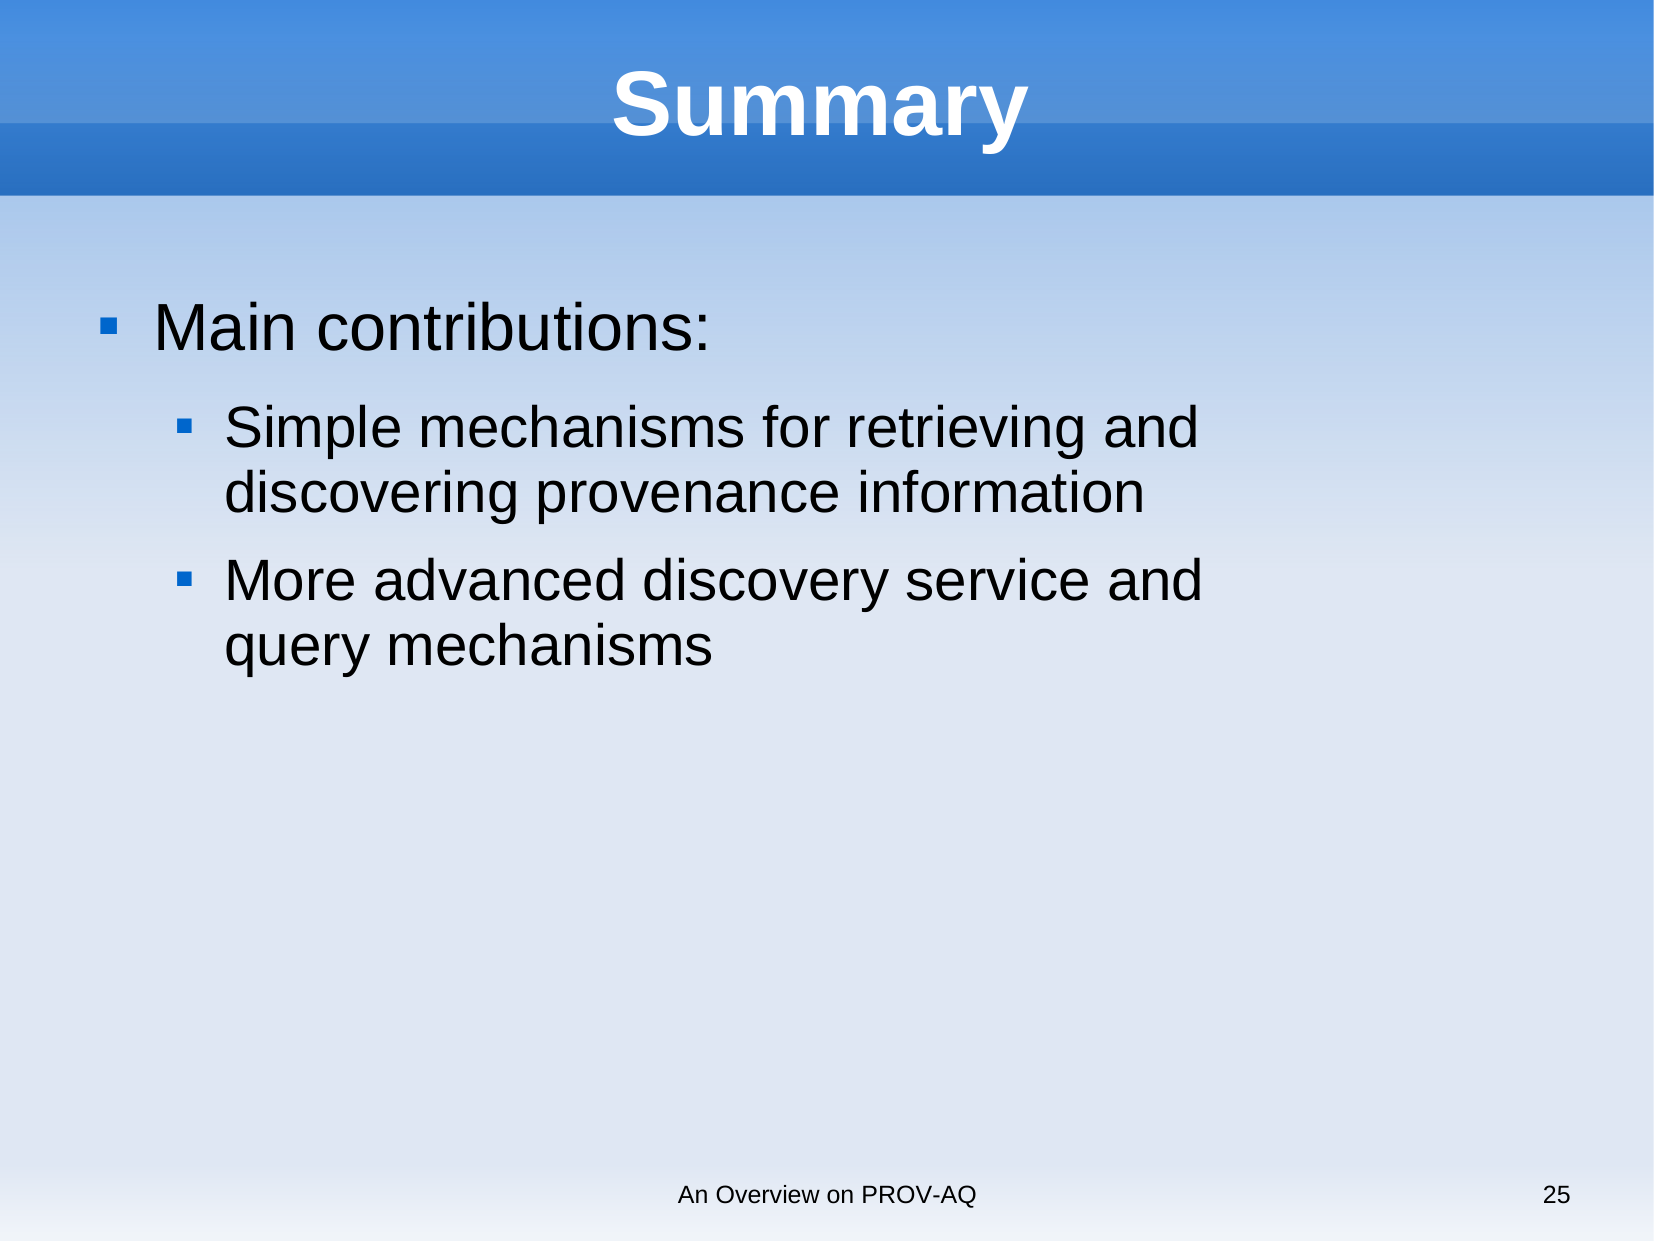

# Summary
Main contributions:
Simple mechanisms for retrieving and
discovering provenance information
More advanced discovery service and
query mechanisms
An Overview on PROV-AQ
25